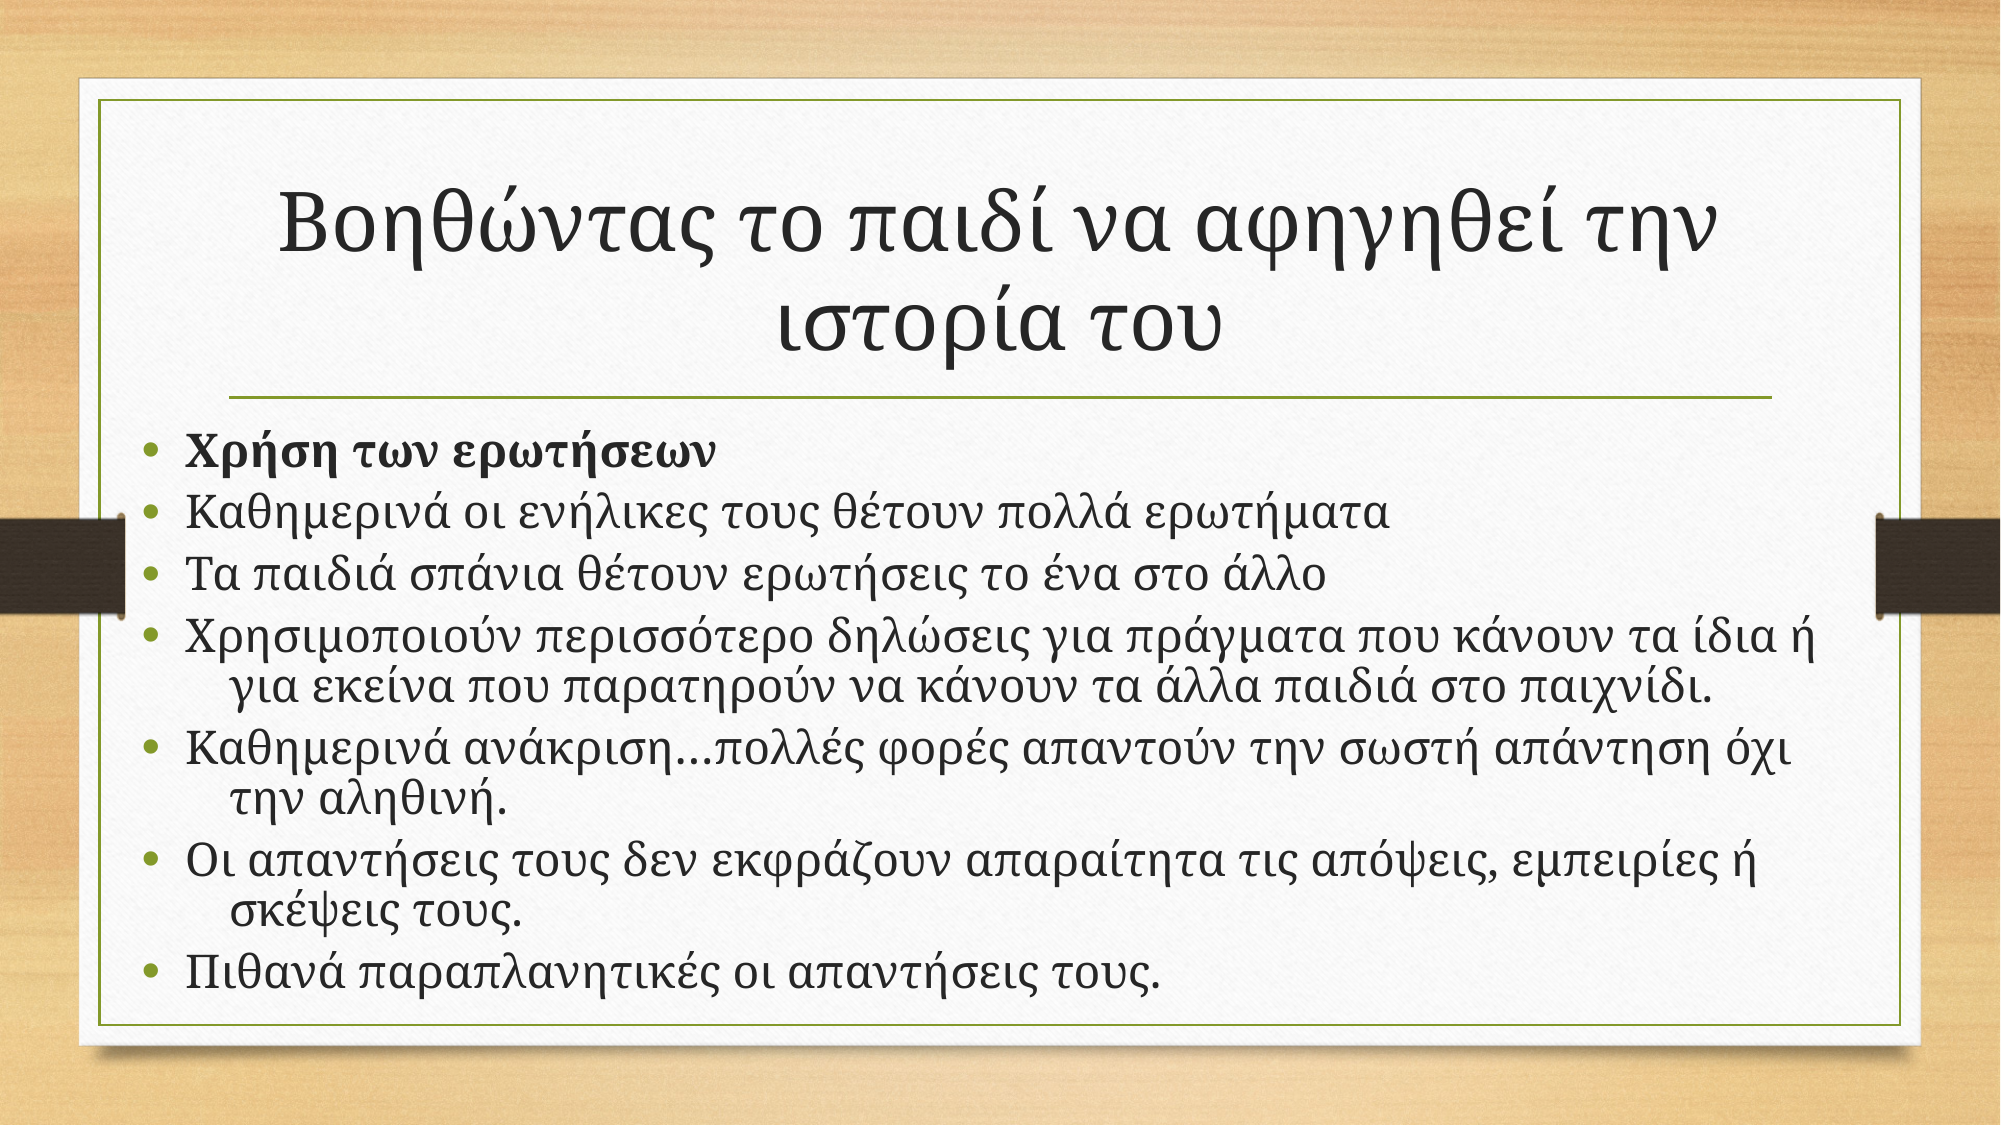

# Βοηθώντας το παιδί να αφηγηθεί την ιστορία του
Χρήση των ερωτήσεων
Καθημερινά οι ενήλικες τους θέτουν πολλά ερωτήματα
Τα παιδιά σπάνια θέτουν ερωτήσεις το ένα στο άλλο
Χρησιμοποιούν περισσότερο δηλώσεις για πράγματα που κάνουν τα ίδια ή για εκείνα που παρατηρούν να κάνουν τα άλλα παιδιά στο παιχνίδι.
Καθημερινά ανάκριση…πολλές φορές απαντούν την σωστή απάντηση όχι την αληθινή.
Οι απαντήσεις τους δεν εκφράζουν απαραίτητα τις απόψεις, εμπειρίες ή σκέψεις τους.
Πιθανά παραπλανητικές οι απαντήσεις τους.